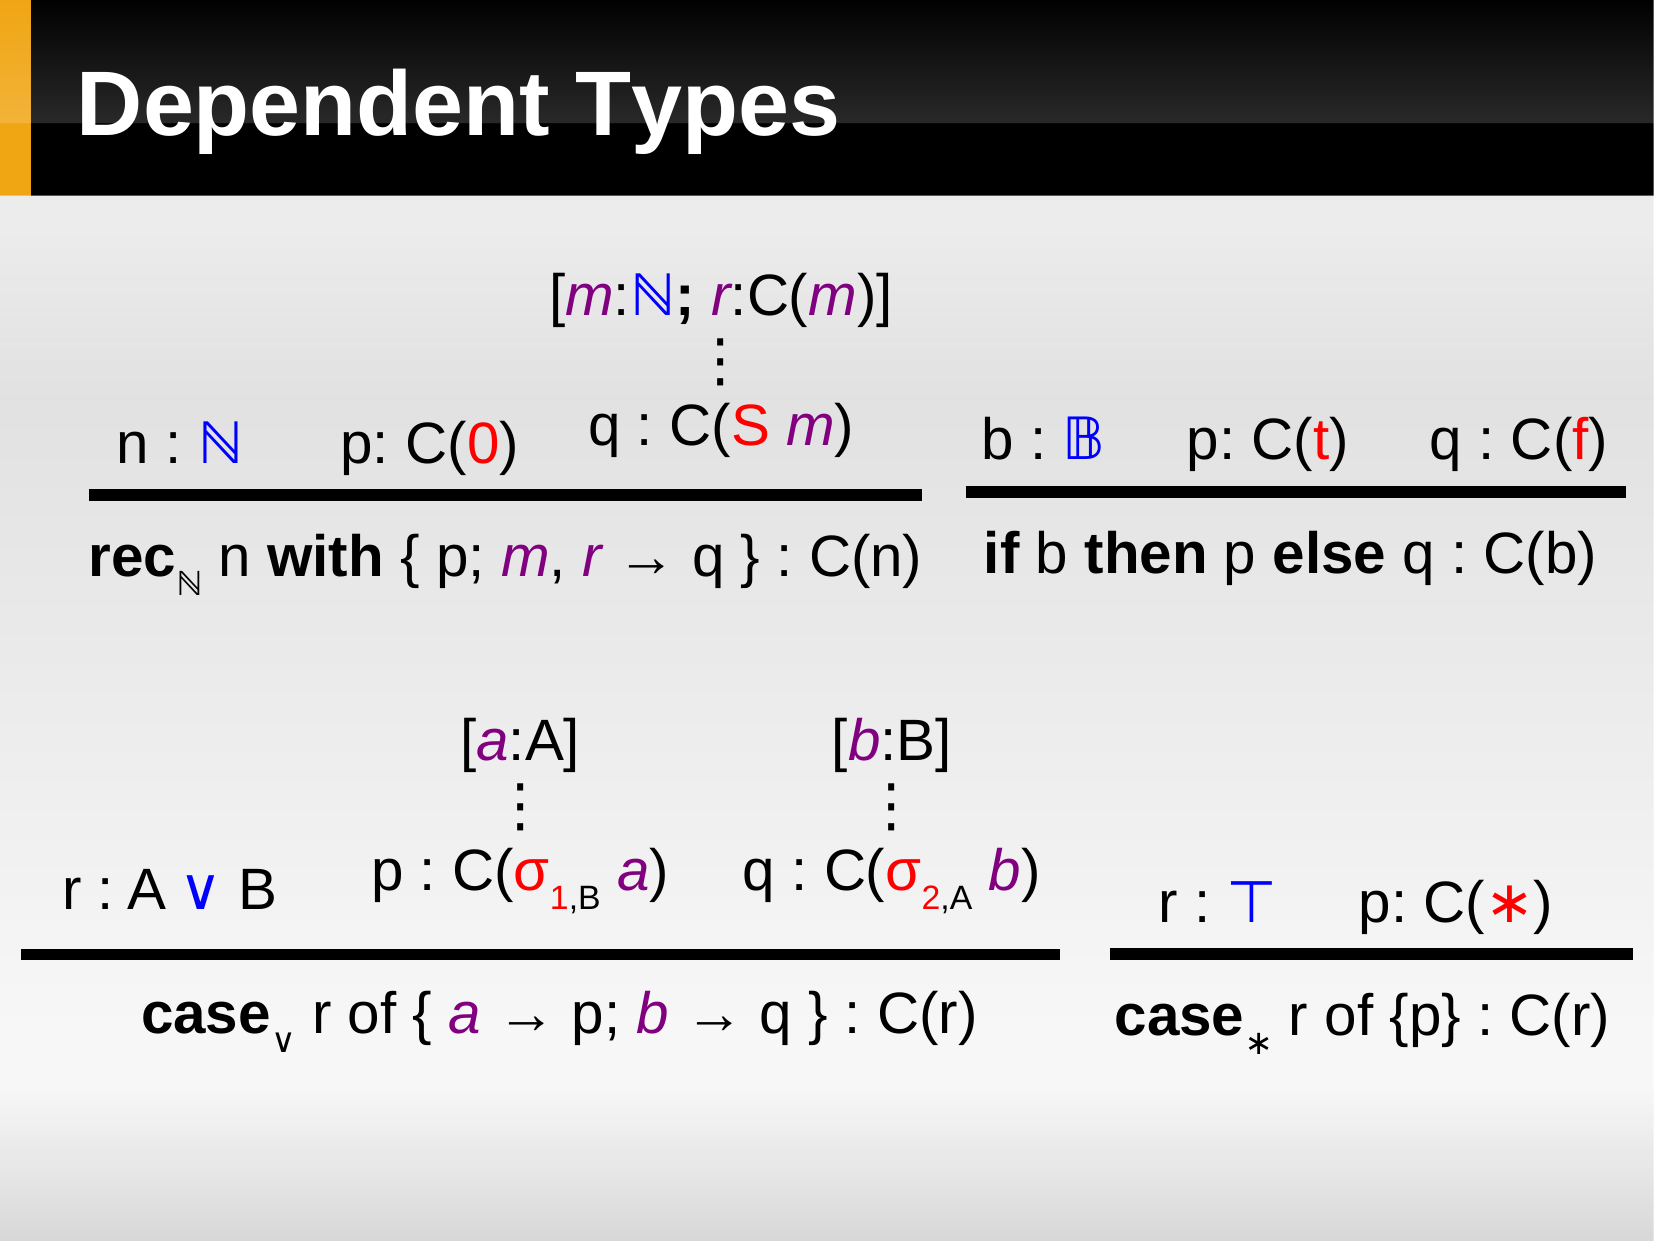

# Dependent Types
[m:ℕ; r:C(m)]
⋮
q : C(S m)
b : 𝔹 p: C(t) q : C(f)
n : ℕ p: C(0)
if b then p else q : C(b)
recℕ n with { p; m, r → q } : C(n)
[a:A]
⋮
p : C(σ1,B a)
[b:B]
⋮
q : C(σ2,A b)
r : A ∨ B
r : ⊤ p: C(∗)
case∨ r of { a → p; b → q } : C(r)
case∗ r of {p} : C(r)